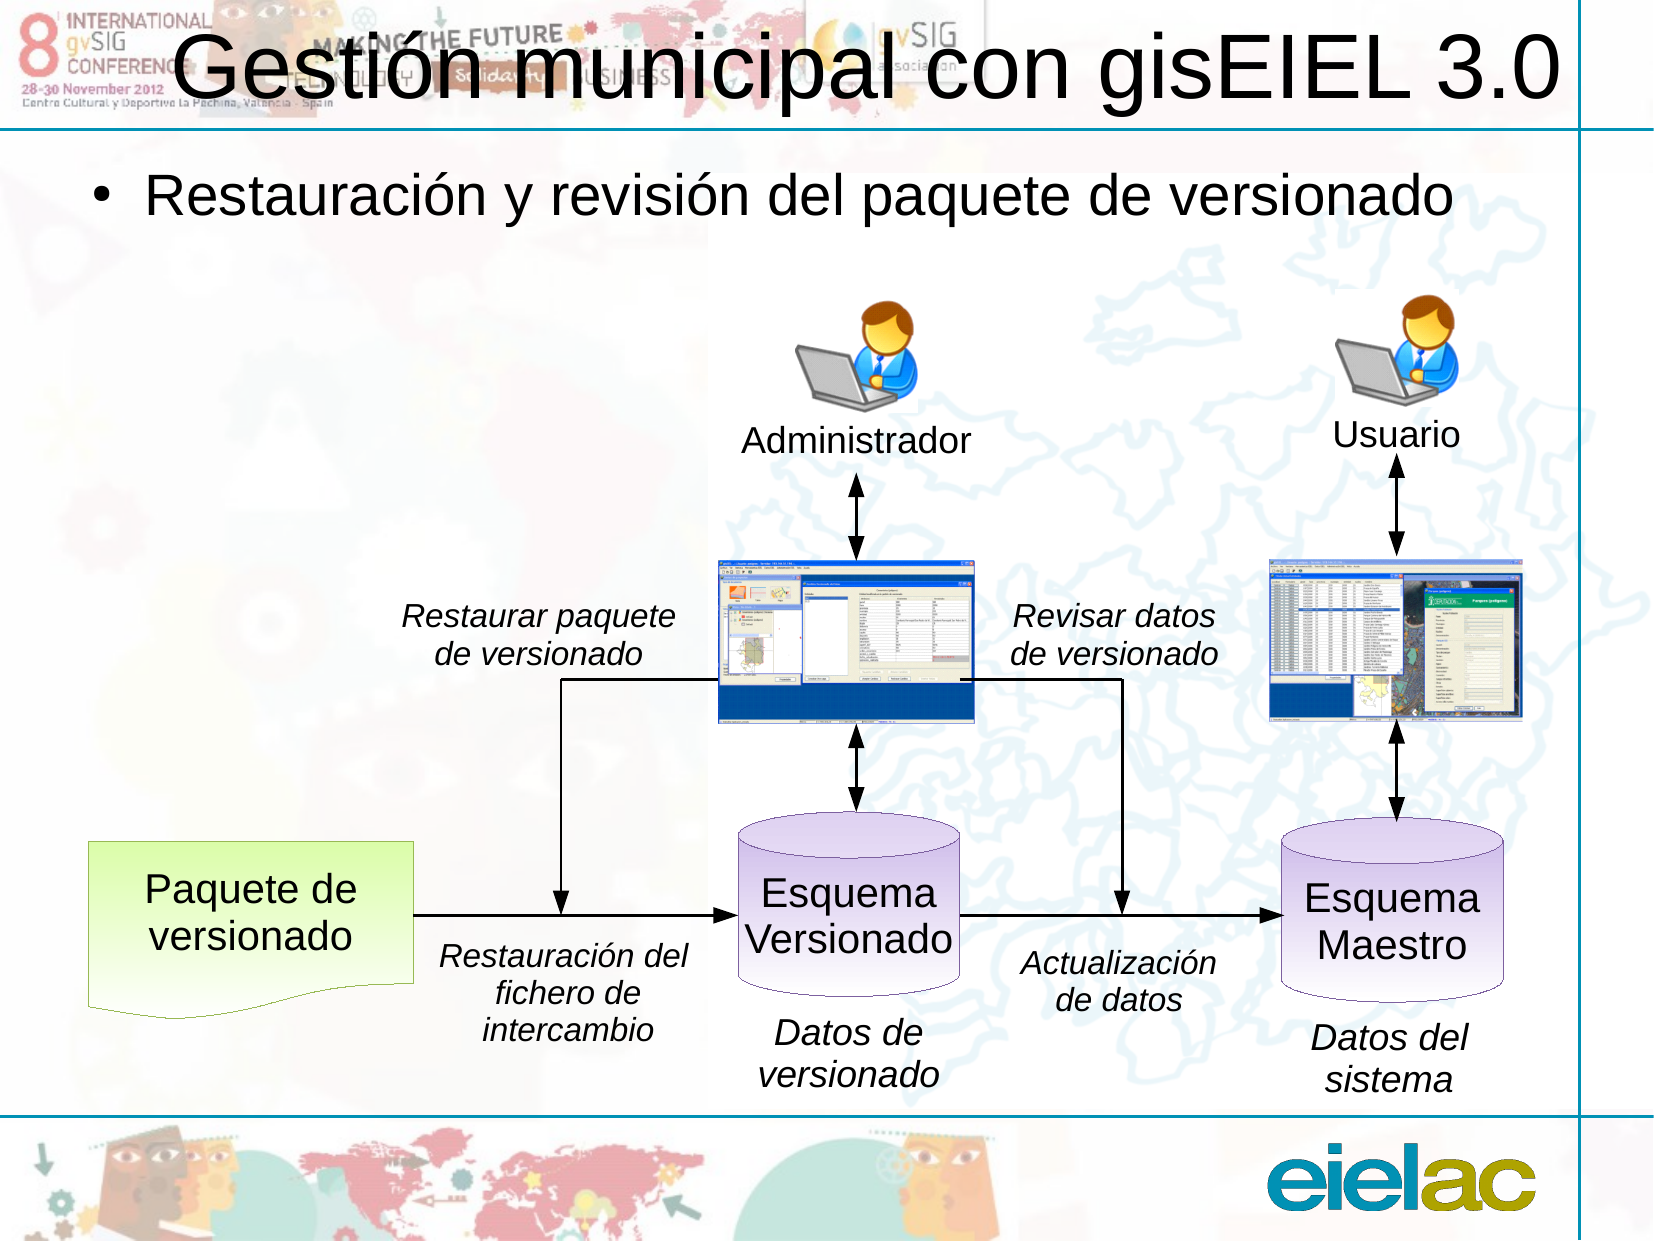

# Gestión municipal con gisEIEL 3.0
Restauración y revisión del paquete de versionado
Usuario
Revisar datos
de versionado
Esquema
Maestro
Actualización
de datos
Datos del sistema
Administrador
Restaurar paquete de versionado
Esquema
Versionado
Paquete de
versionado
Restauración del fichero de intercambio
Datos de versionado